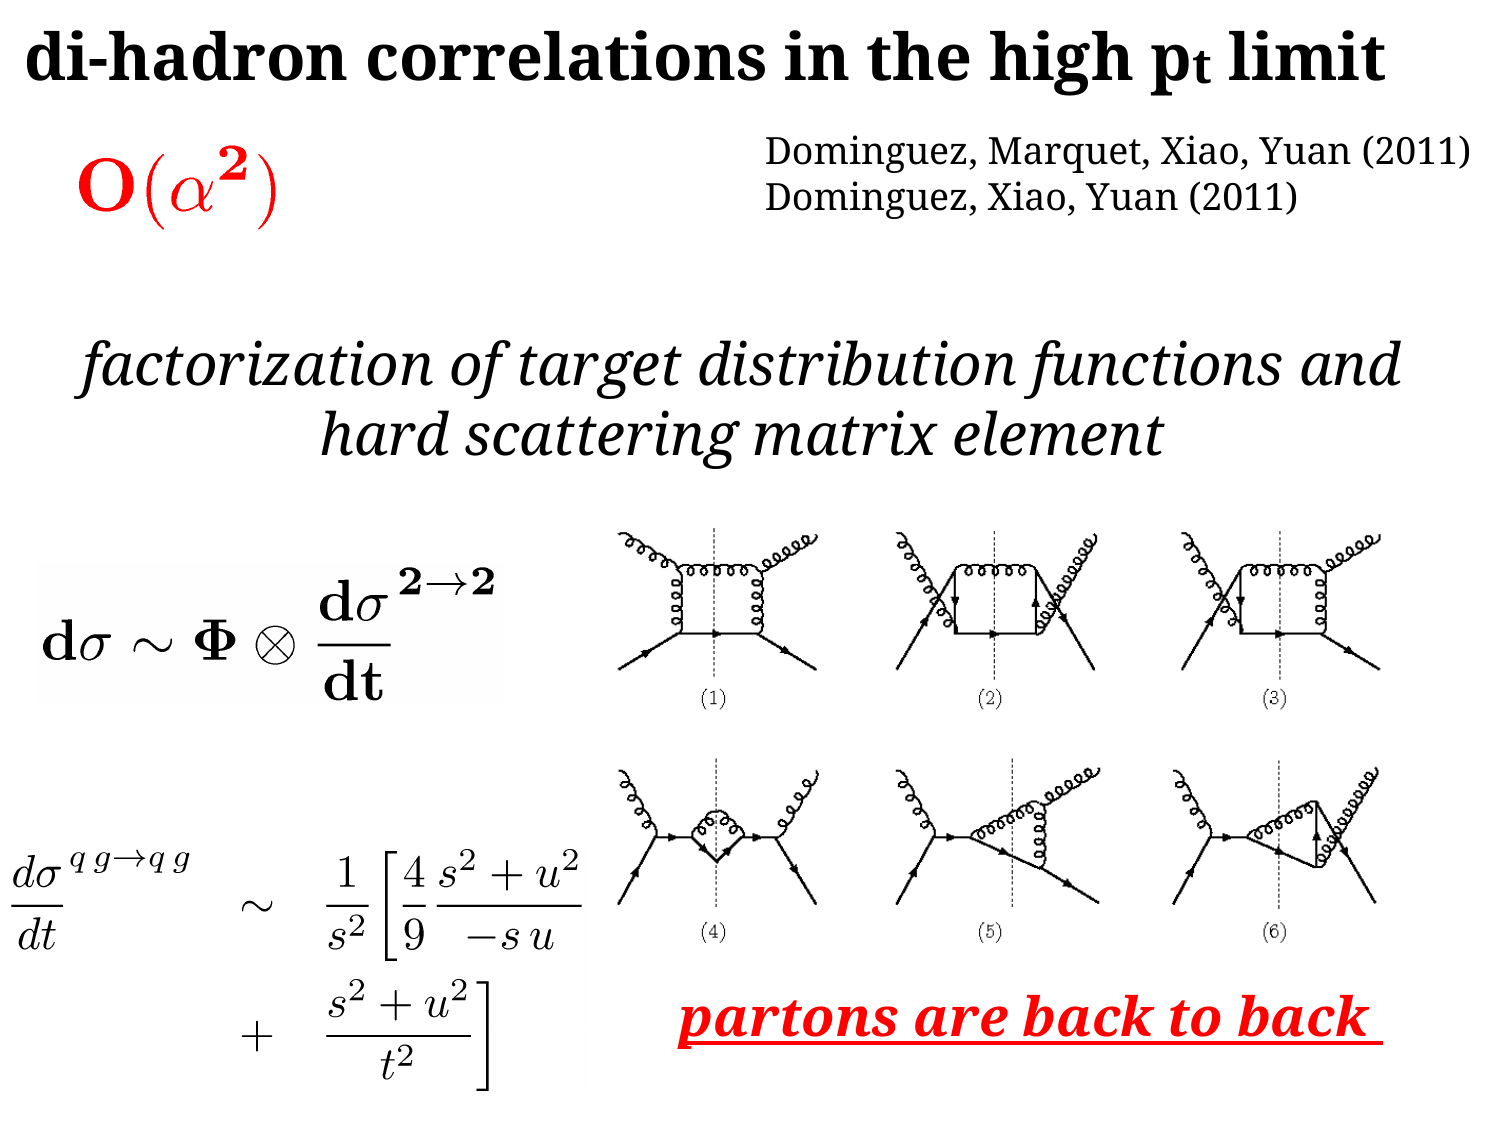

di-hadron correlations in the high pt limit
Dominguez, Marquet, Xiao, Yuan (2011)
Dominguez, Xiao, Yuan (2011)
factorization of target distribution functions and
hard scattering matrix element
partons are back to back